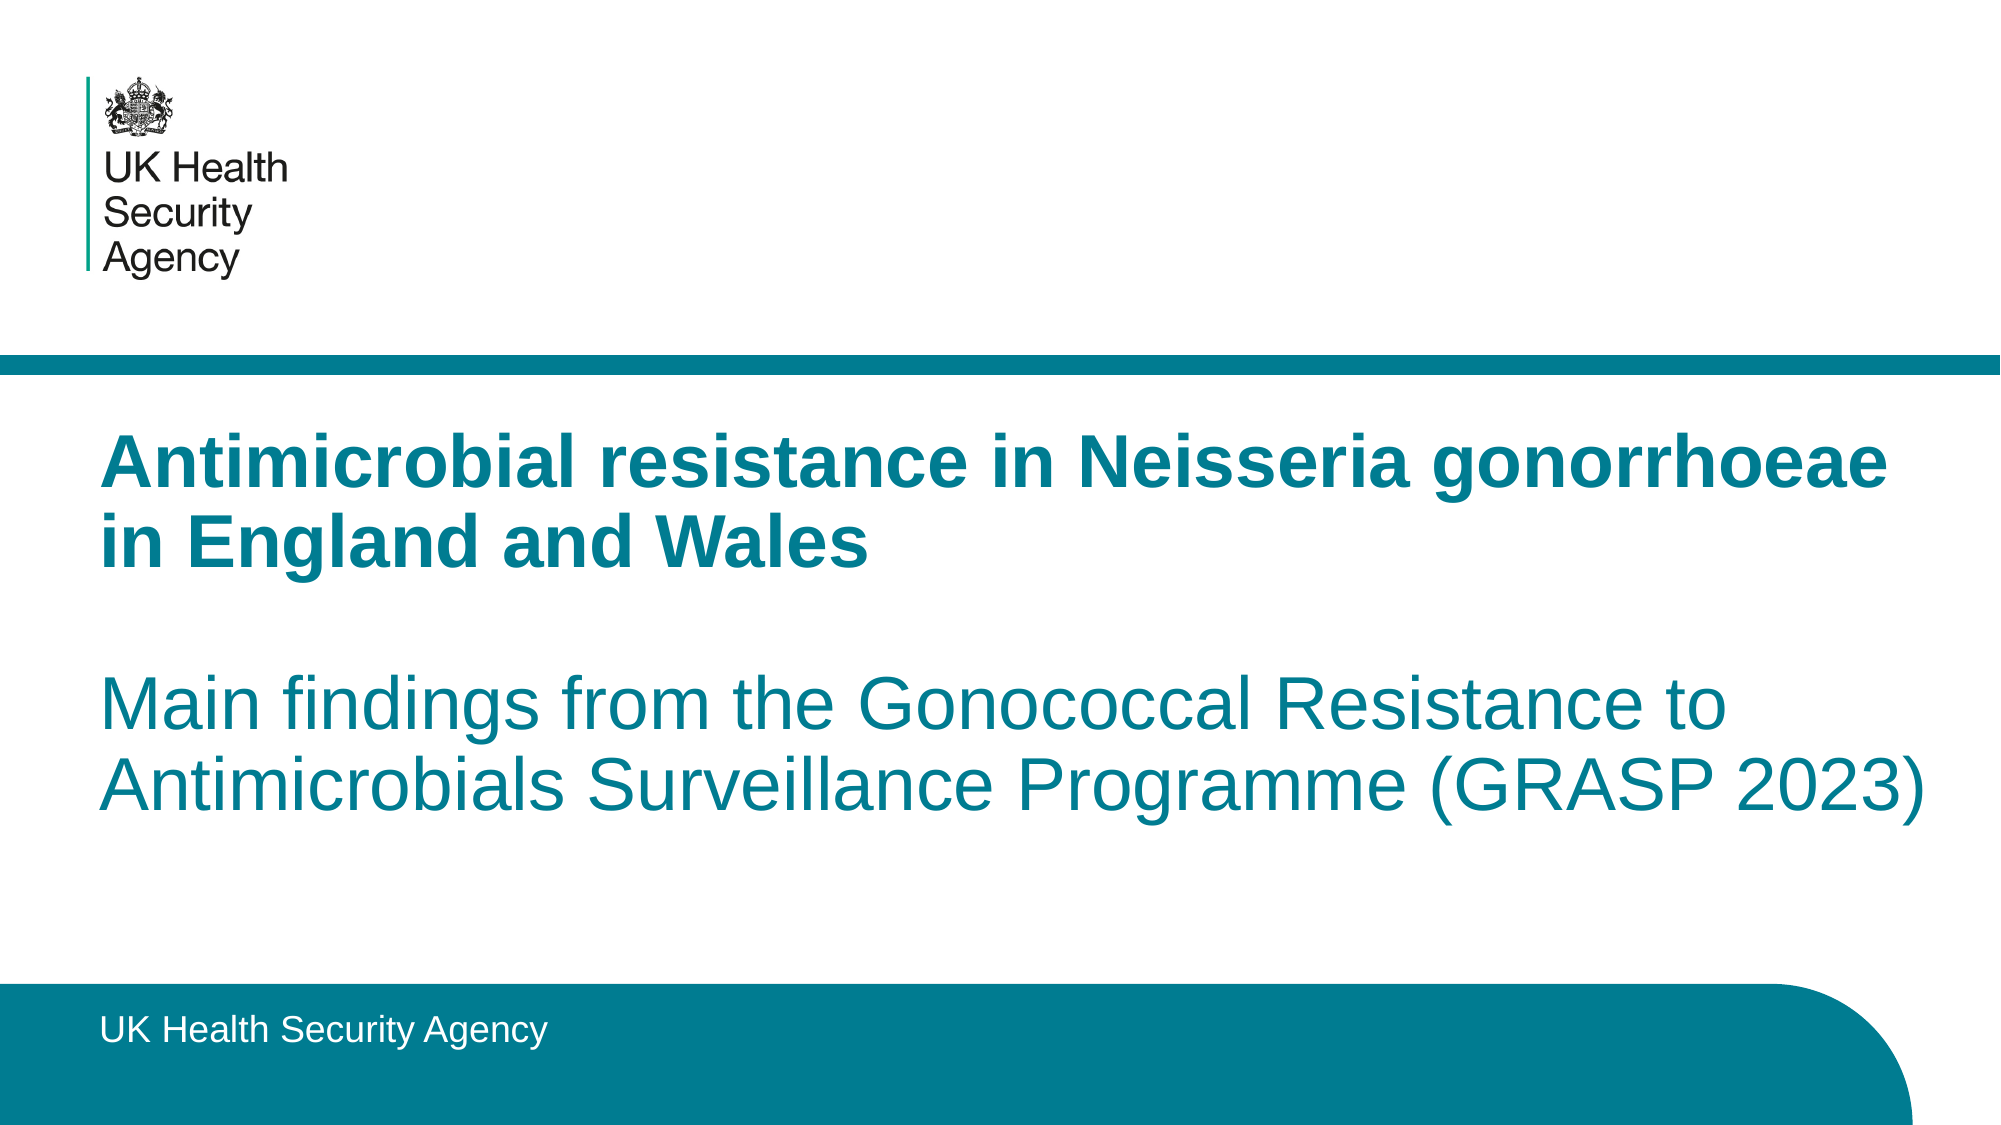

# Antimicrobial resistance in Neisseria gonorrhoeae in England and Wales Main findings from the Gonococcal Resistance to Antimicrobials Surveillance Programme (GRASP 2023)
UK Health Security Agency